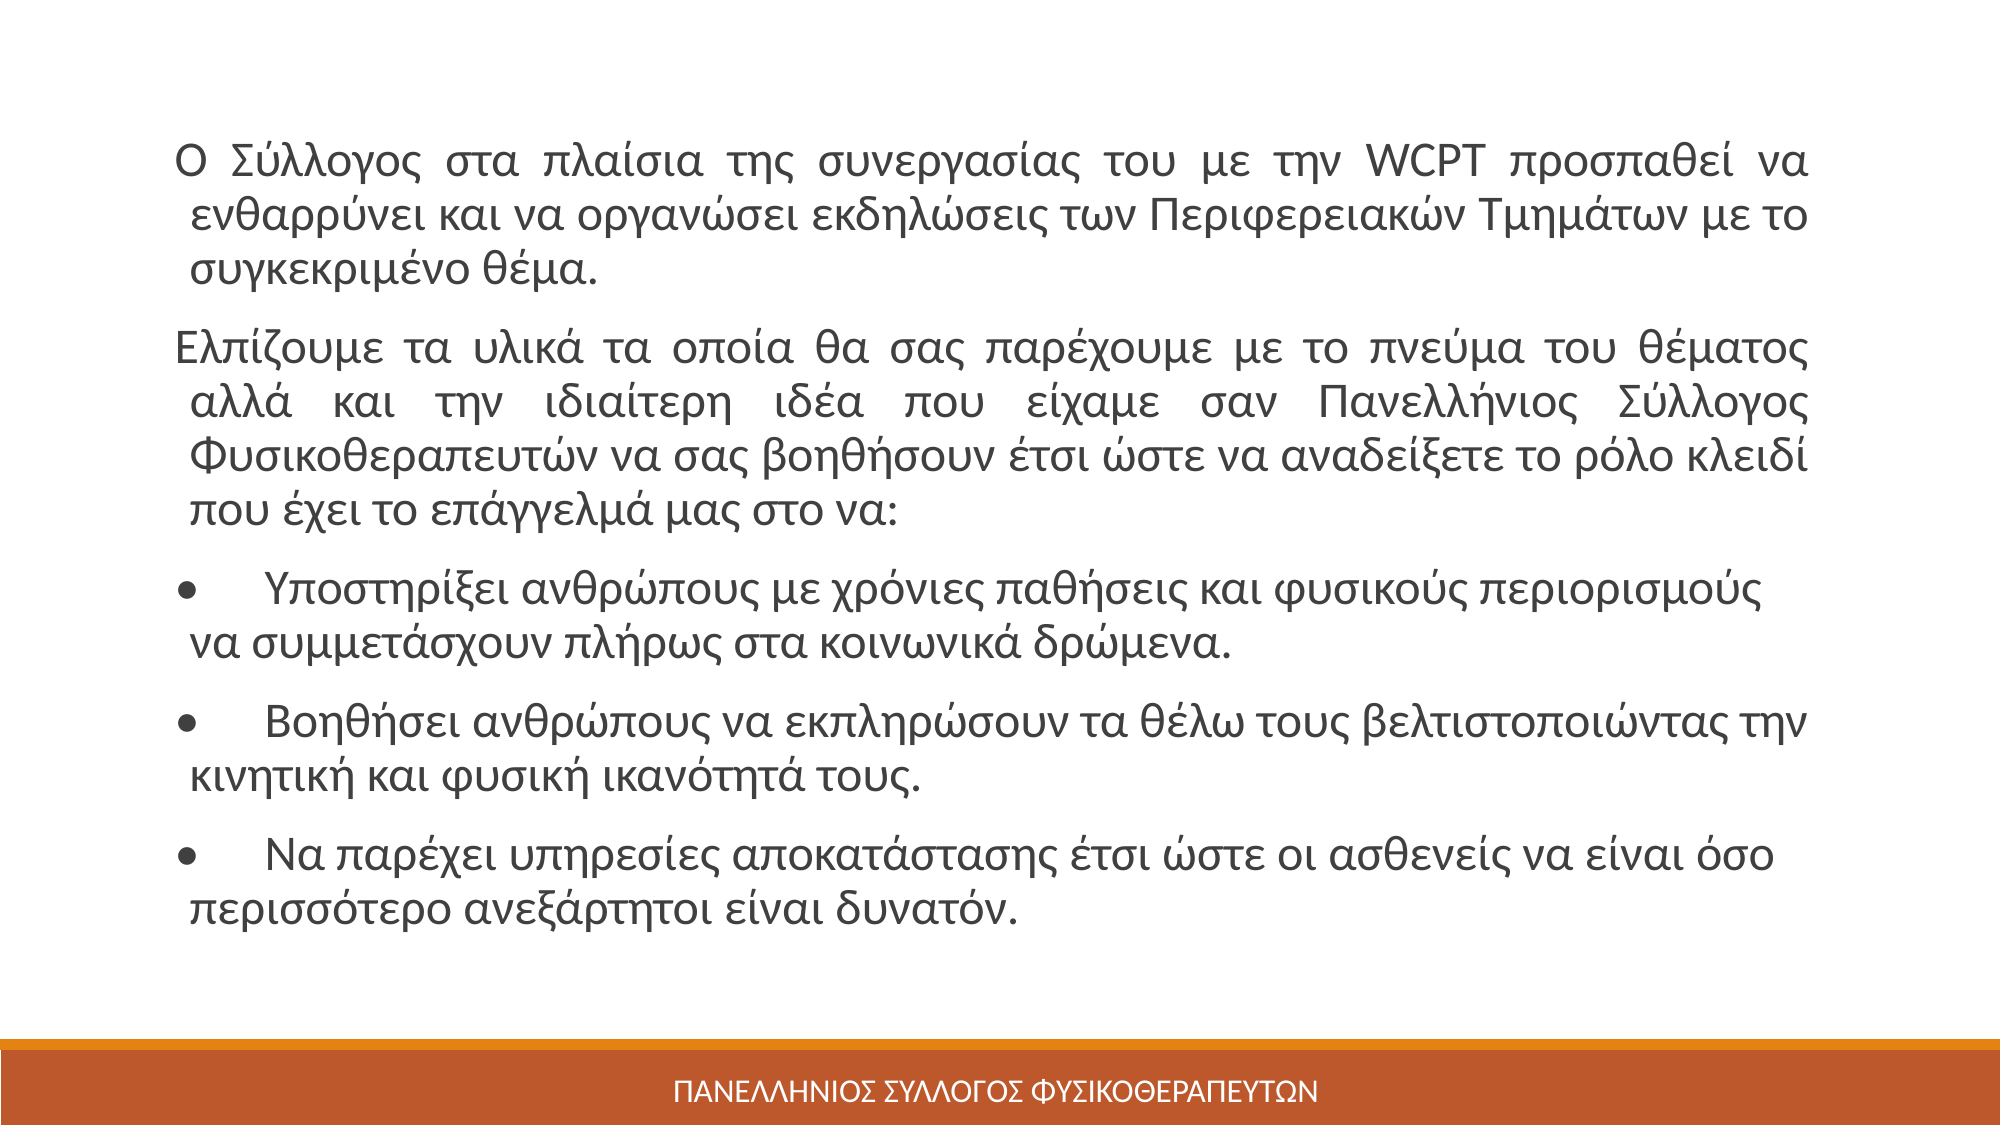

# Ο Σύλλογος στα πλαίσια της συνεργασίας του με την WCPT προσπαθεί να ενθαρρύνει και να οργανώσει εκδηλώσεις των Περιφερειακών Τμημάτων με το συγκεκριμένο θέμα.
Ελπίζουμε τα υλικά τα οποία θα σας παρέχουμε με το πνεύμα του θέματος αλλά και την ιδιαίτερη ιδέα που είχαμε σαν Πανελλήνιος Σύλλογος Φυσικοθεραπευτών να σας βοηθήσουν έτσι ώστε να αναδείξετε το ρόλο κλειδί που έχει το επάγγελμά μας στο να:
•	Υποστηρίξει ανθρώπους με χρόνιες παθήσεις και φυσικούς περιορισμούς να συμμετάσχουν πλήρως στα κοινωνικά δρώμενα.
•	Βοηθήσει ανθρώπους να εκπληρώσουν τα θέλω τους βελτιστοποιώντας την κινητική και φυσική ικανότητά τους.
•	Να παρέχει υπηρεσίες αποκατάστασης έτσι ώστε οι ασθενείς να είναι όσο περισσότερο ανεξάρτητοι είναι δυνατόν.
ΠΑΝΕΛΛΗΝΙΟΣ ΣΥΛΛΟΓΟΣ ΦΥΣΙΚΟΘΕΡΑΠΕΥΤΩΝ